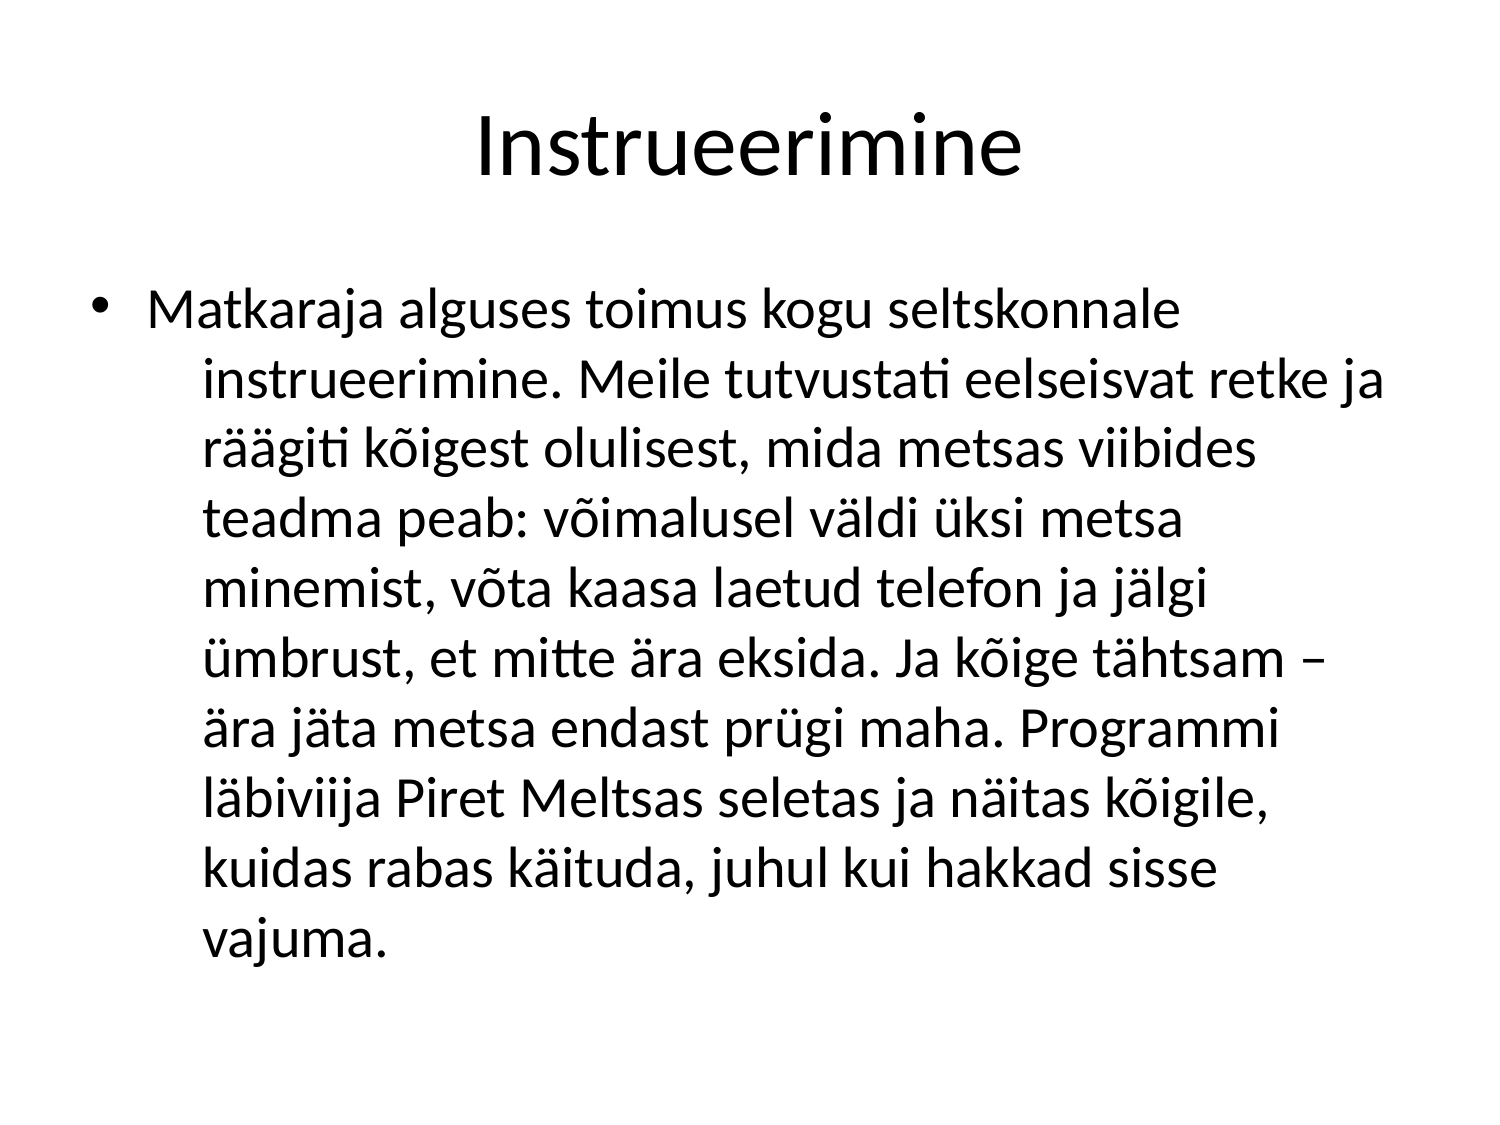

# Instrueerimine
Matkaraja alguses toimus kogu seltskonnale instrueerimine. Meile tutvustati eelseisvat retke ja räägiti kõigest olulisest, mida metsas viibides teadma peab: võimalusel väldi üksi metsa minemist, võta kaasa laetud telefon ja jälgi ümbrust, et mitte ära eksida. Ja kõige tähtsam – ära jäta metsa endast prügi maha. Programmi läbiviija Piret Meltsas seletas ja näitas kõigile, kuidas rabas käituda, juhul kui hakkad sisse vajuma.